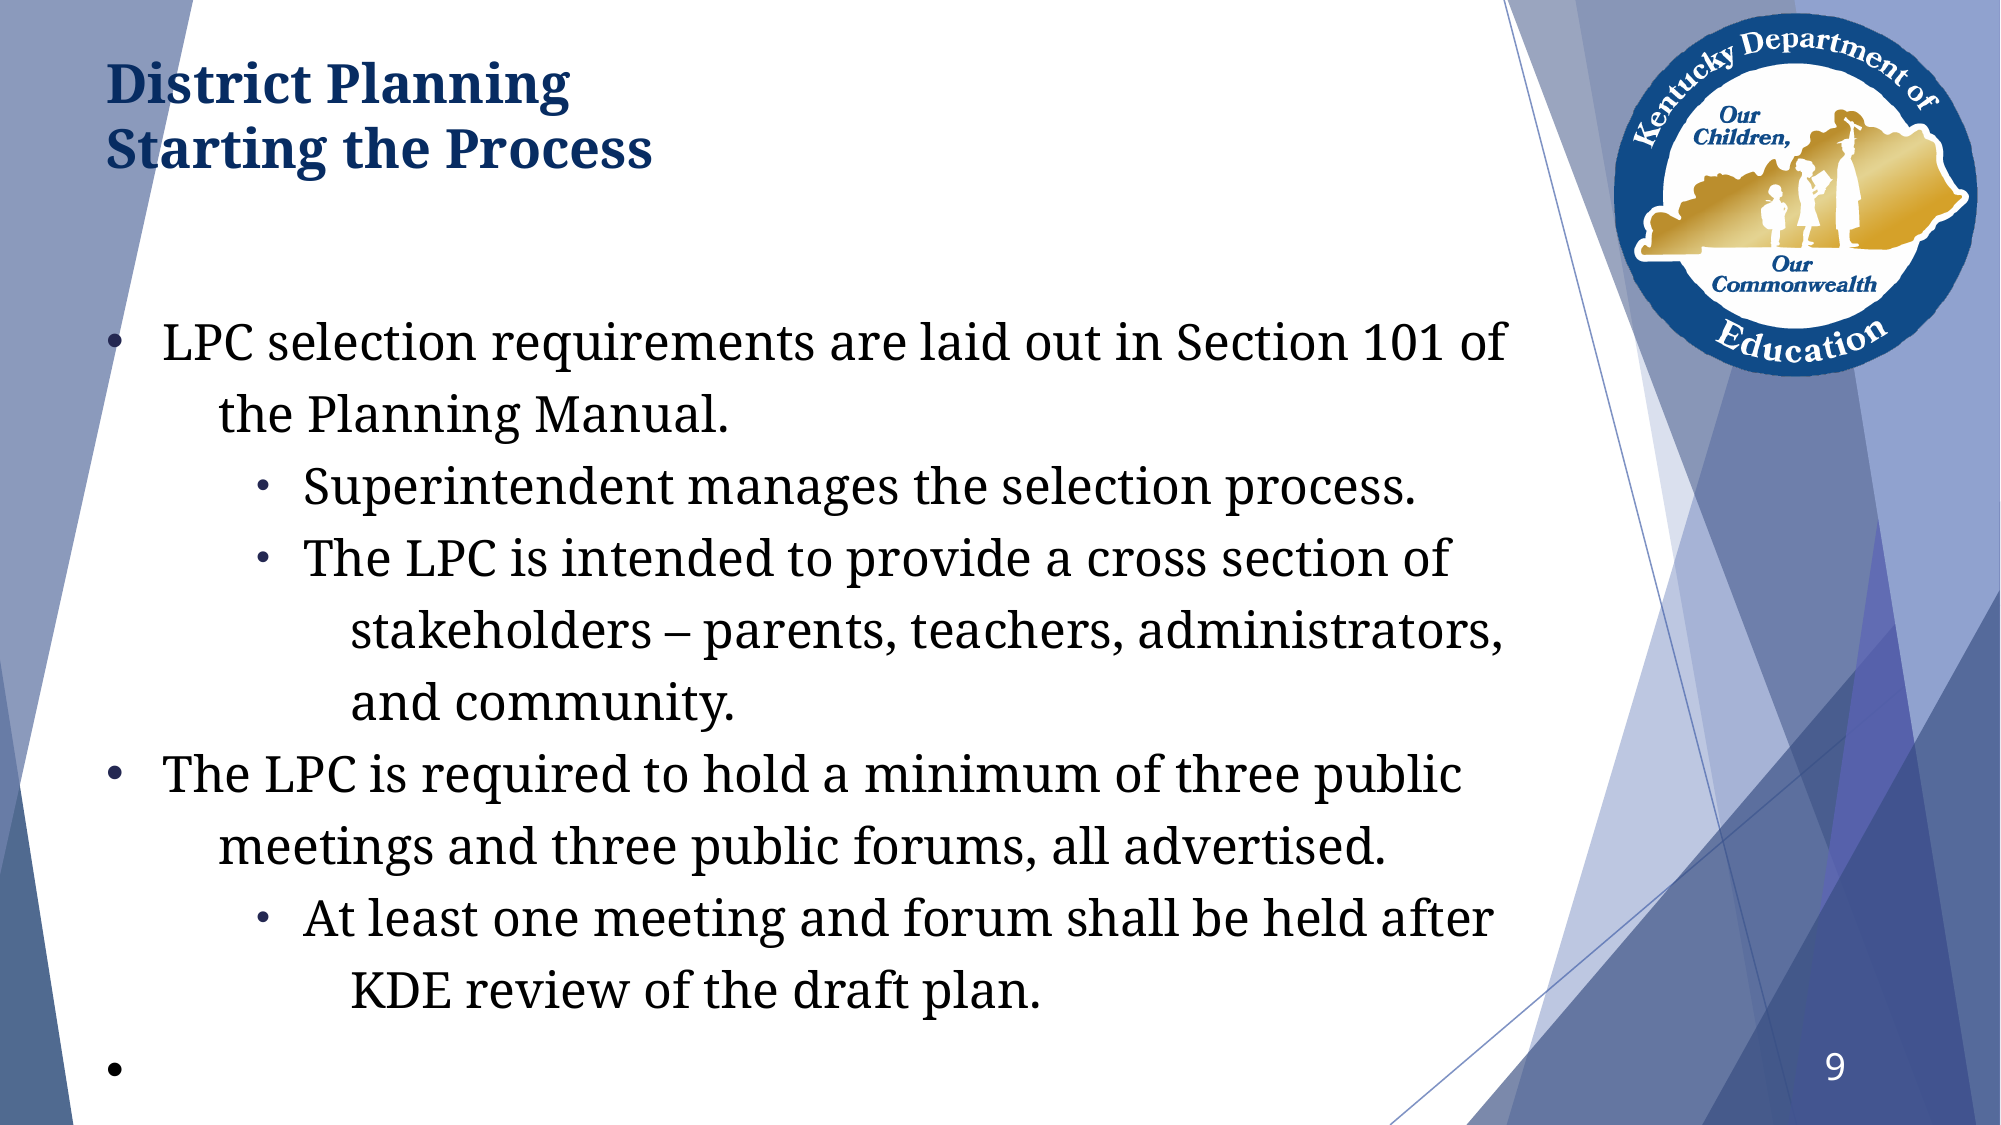

# District Planning Starting the Process
LPC selection requirements are laid out in Section 101 of the Planning Manual.
Superintendent manages the selection process.
The LPC is intended to provide a cross section of stakeholders – parents, teachers, administrators, and community.
The LPC is required to hold a minimum of three public meetings and three public forums, all advertised.
At least one meeting and forum shall be held after KDE review of the draft plan.